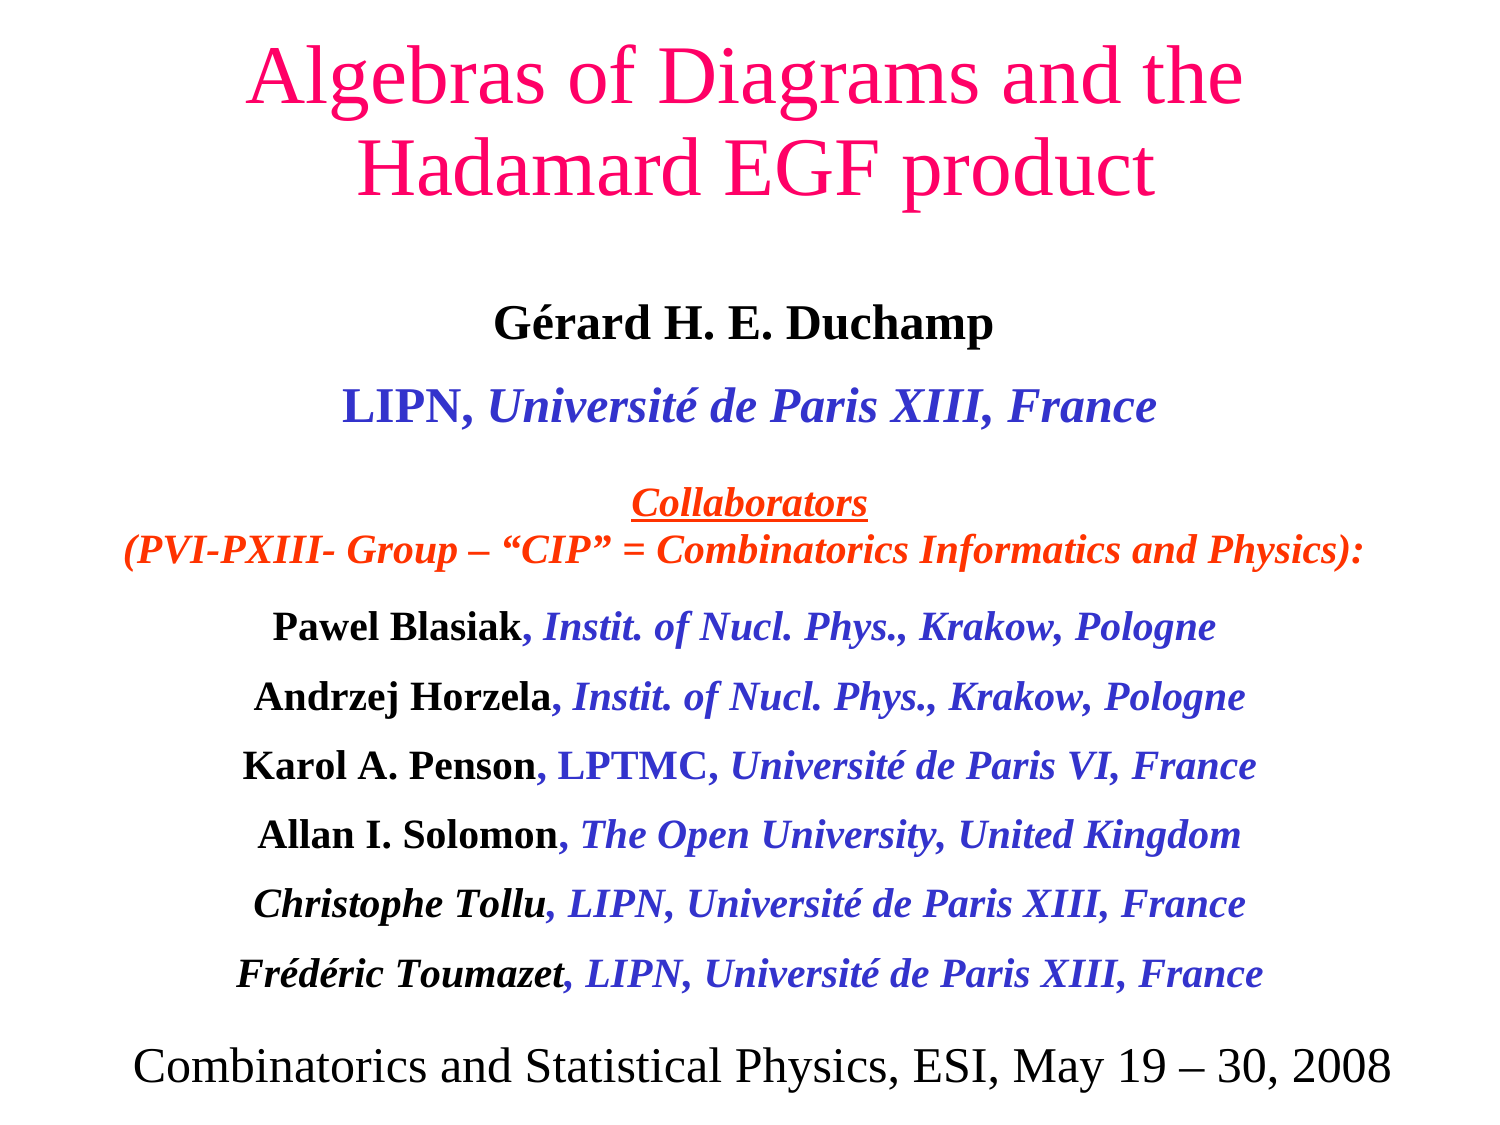

# Algebras of Diagrams and the Hadamard EGF product
Gérard H. E. Duchamp
LIPN, Université de Paris XIII, France
Collaborators
(PVI-PXIII- Group – “CIP” = Combinatorics Informatics and Physics):
Pawel Blasiak, Instit. of Nucl. Phys., Krakow, Pologne
Andrzej Horzela, Instit. of Nucl. Phys., Krakow, Pologne
Karol A. Penson, LPTMC, Université de Paris VI, France
Allan I. Solomon, The Open University, United Kingdom
Christophe Tollu, LIPN, Université de Paris XIII, France
Frédéric Toumazet, LIPN, Université de Paris XIII, France
Combinatorics and Statistical Physics, ESI, May 19 – 30, 2008